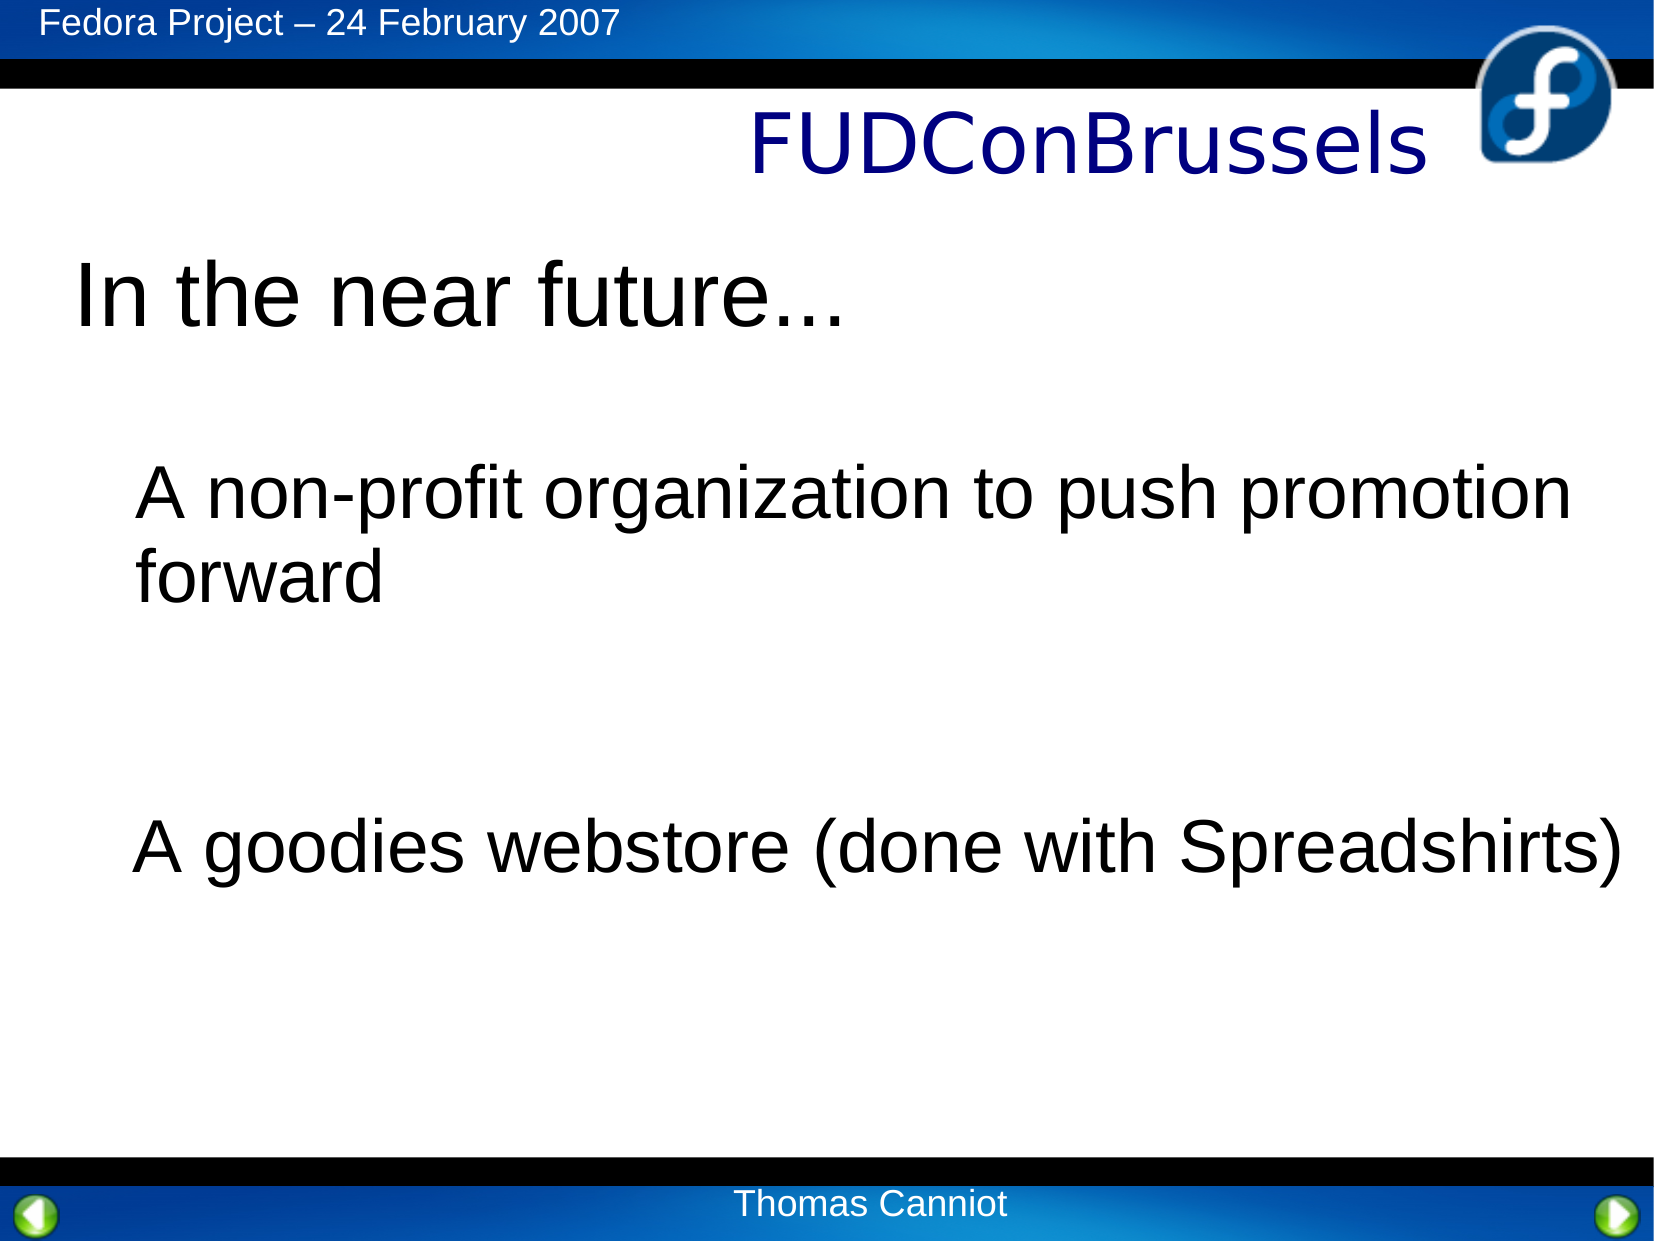

In the near future...
A non-profit organization to push promotion
forward
A goodies webstore (done with Spreadshirts)